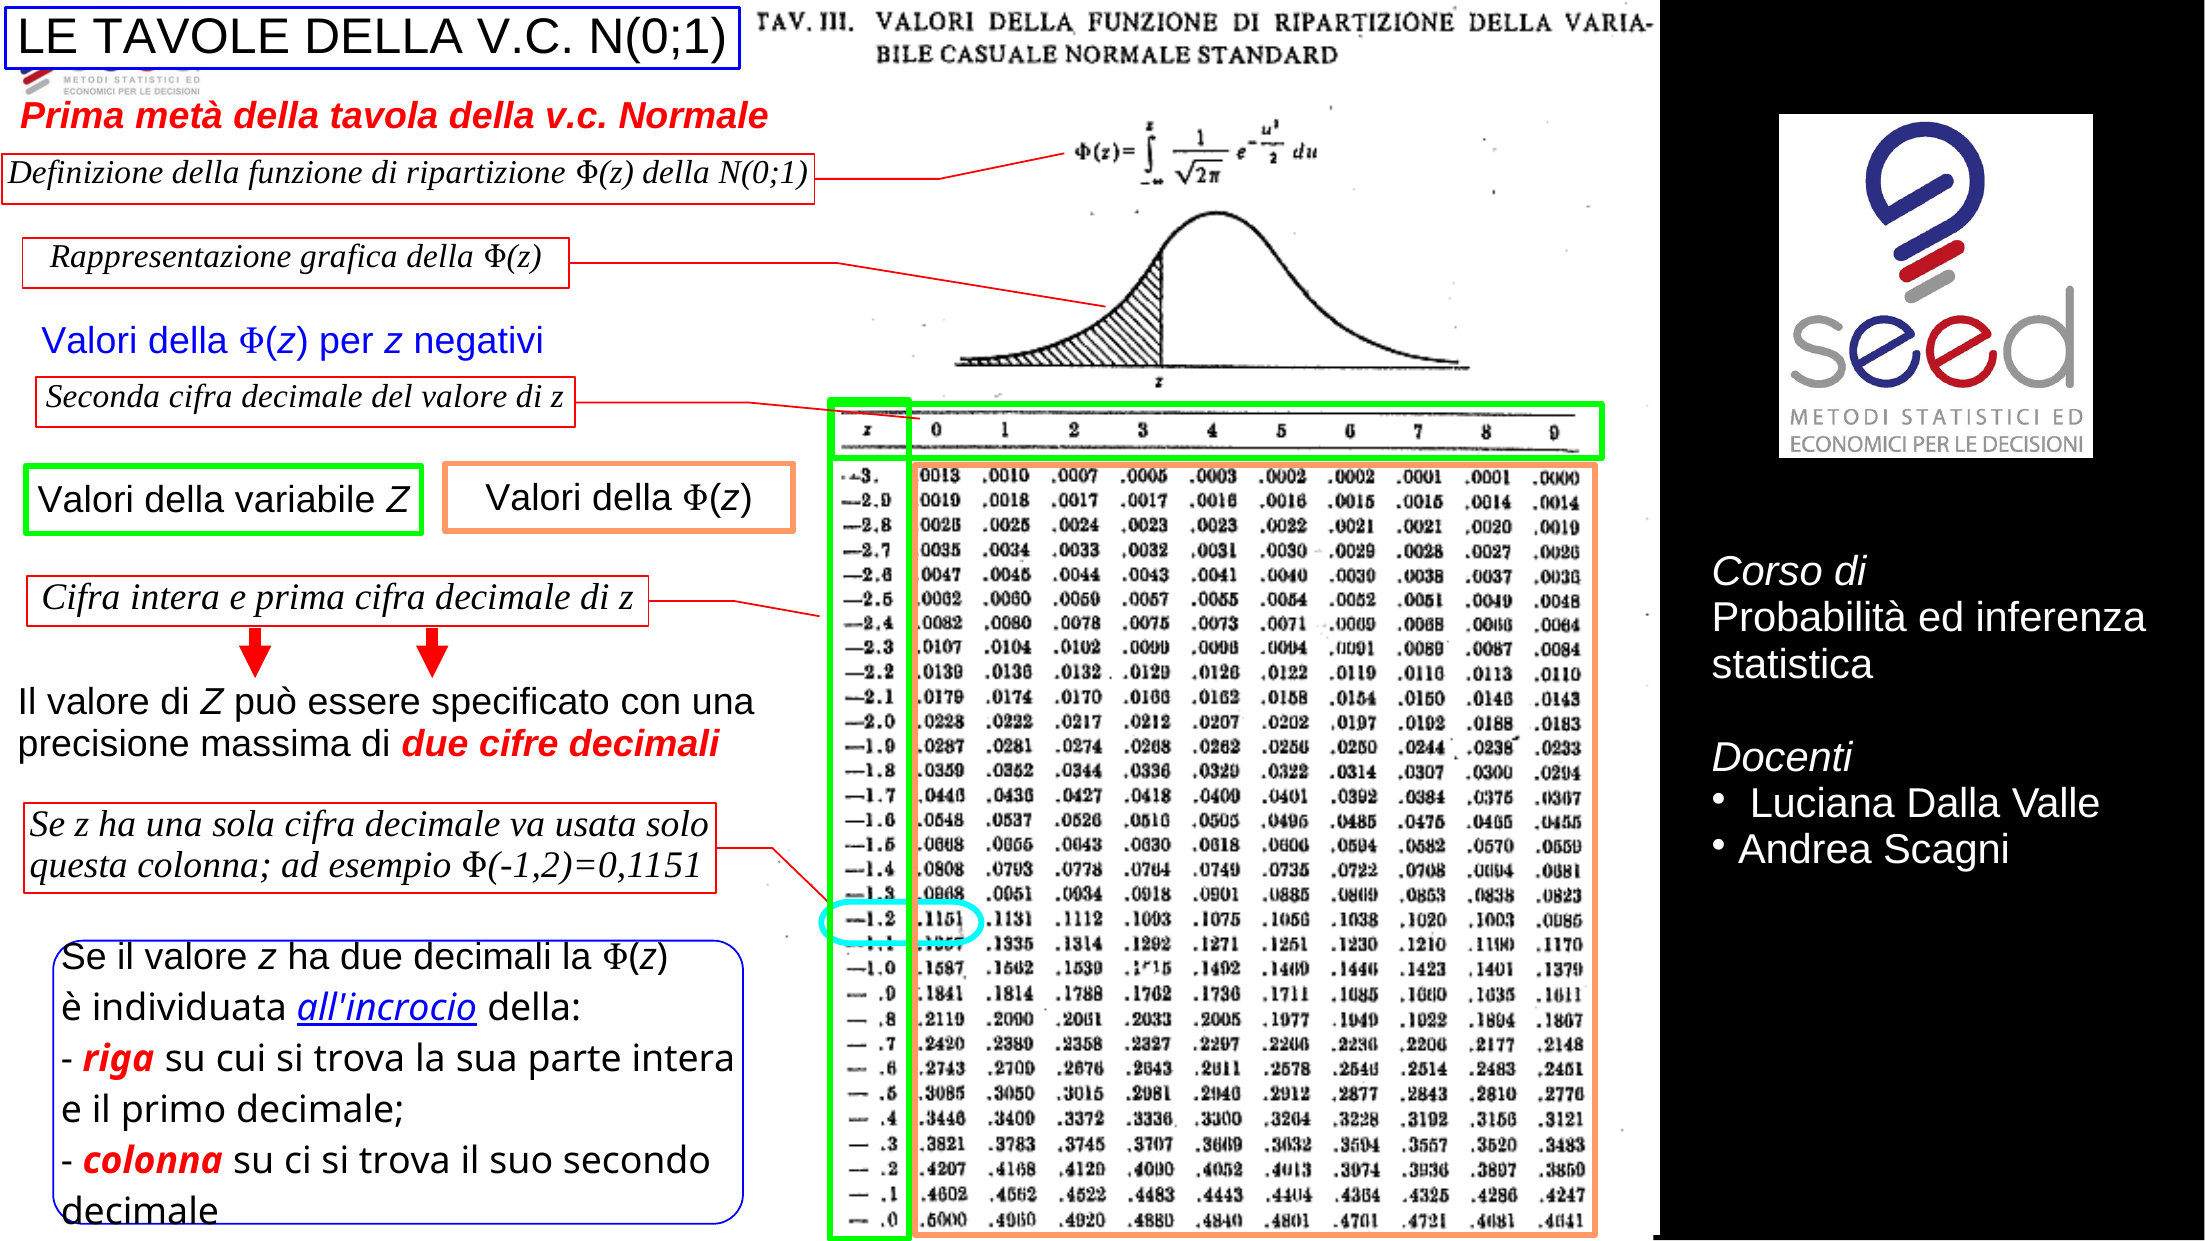

LE TAVOLE DELLA V.C. N(0;1)
Prima metà della tavola della v.c. Normale
Valori della (z) per z negativi
Valori della (z)
Valori della variabile Z
Il valore di Z può essere specificato con una precisione massima di due cifre decimali
Se il valore z ha due decimali la (z)
è individuata all'incrocio della:
- riga su cui si trova la sua parte intera
e il primo decimale;
- colonna su ci si trova il suo secondo
decimale